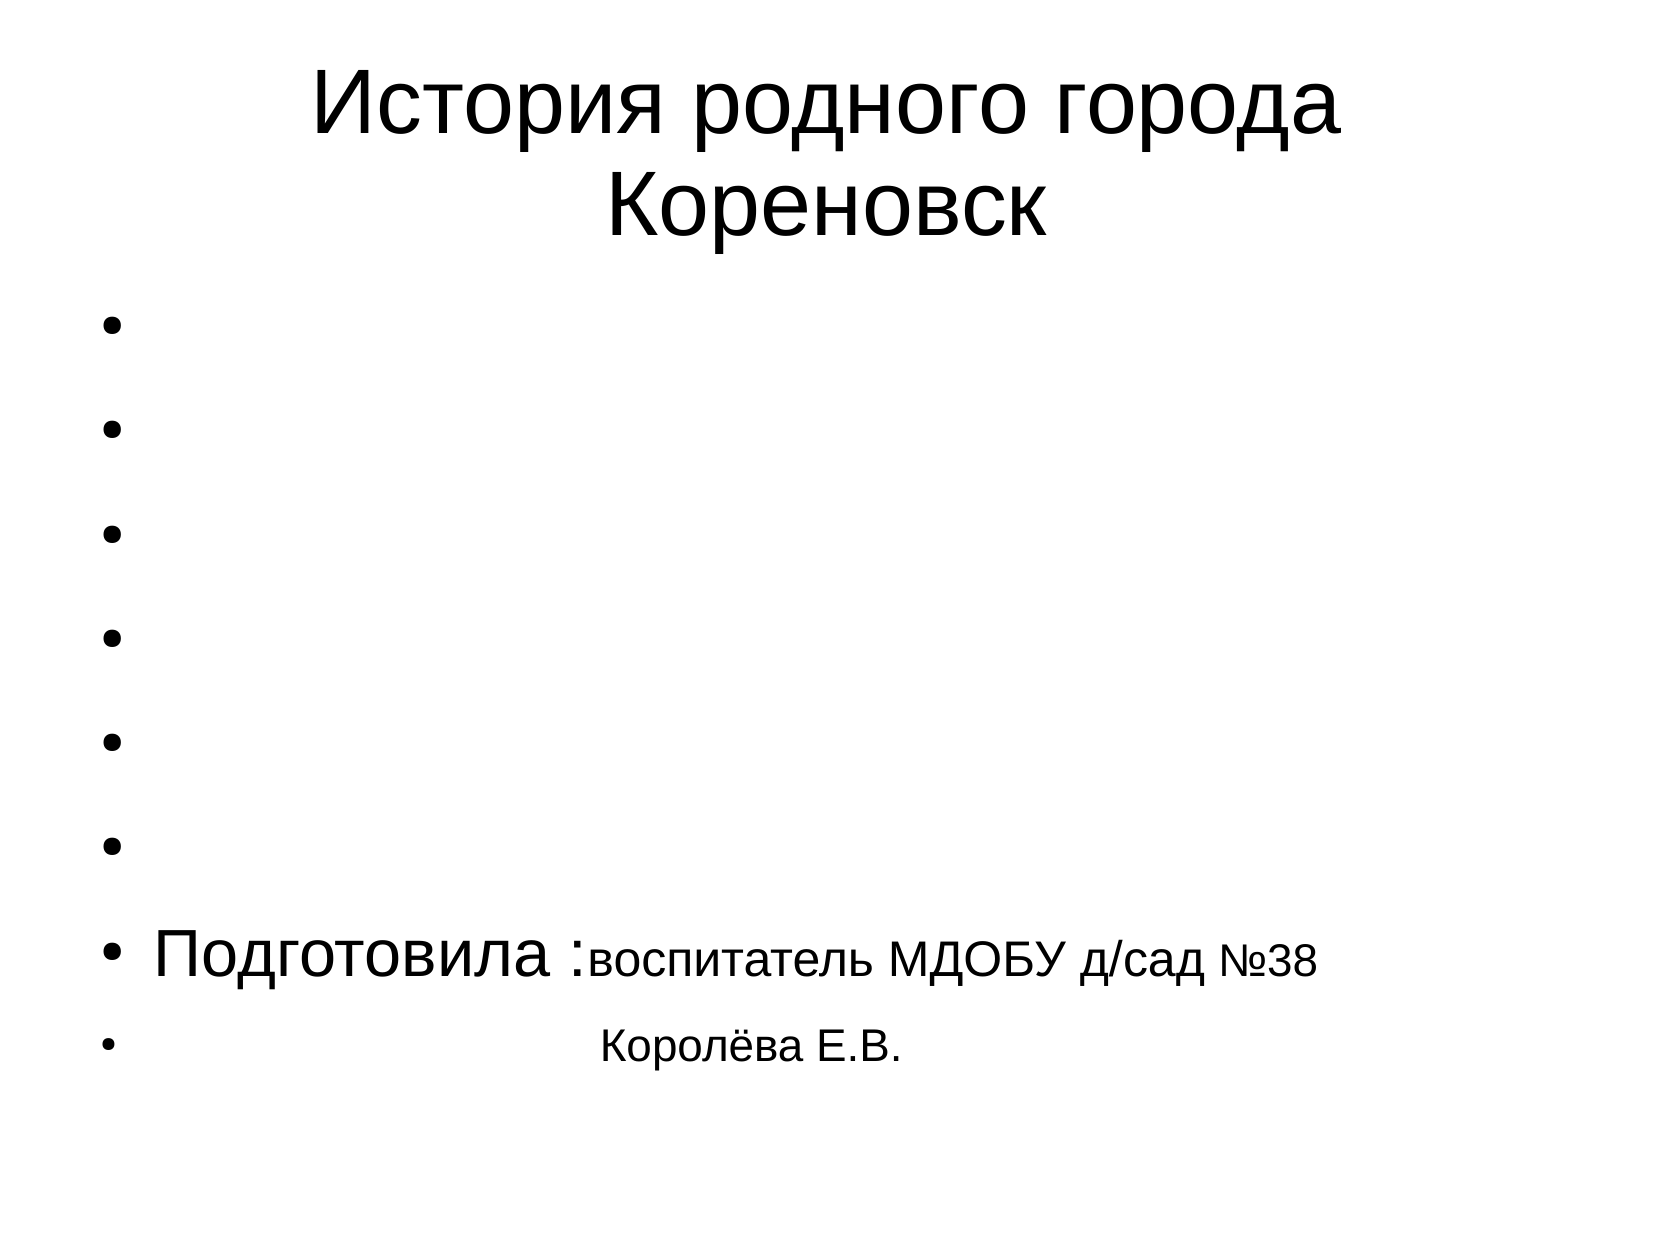

# История родного города Кореновск
Подготовила :воспитатель МДОБУ д/сад №38
 Королёва Е.В.